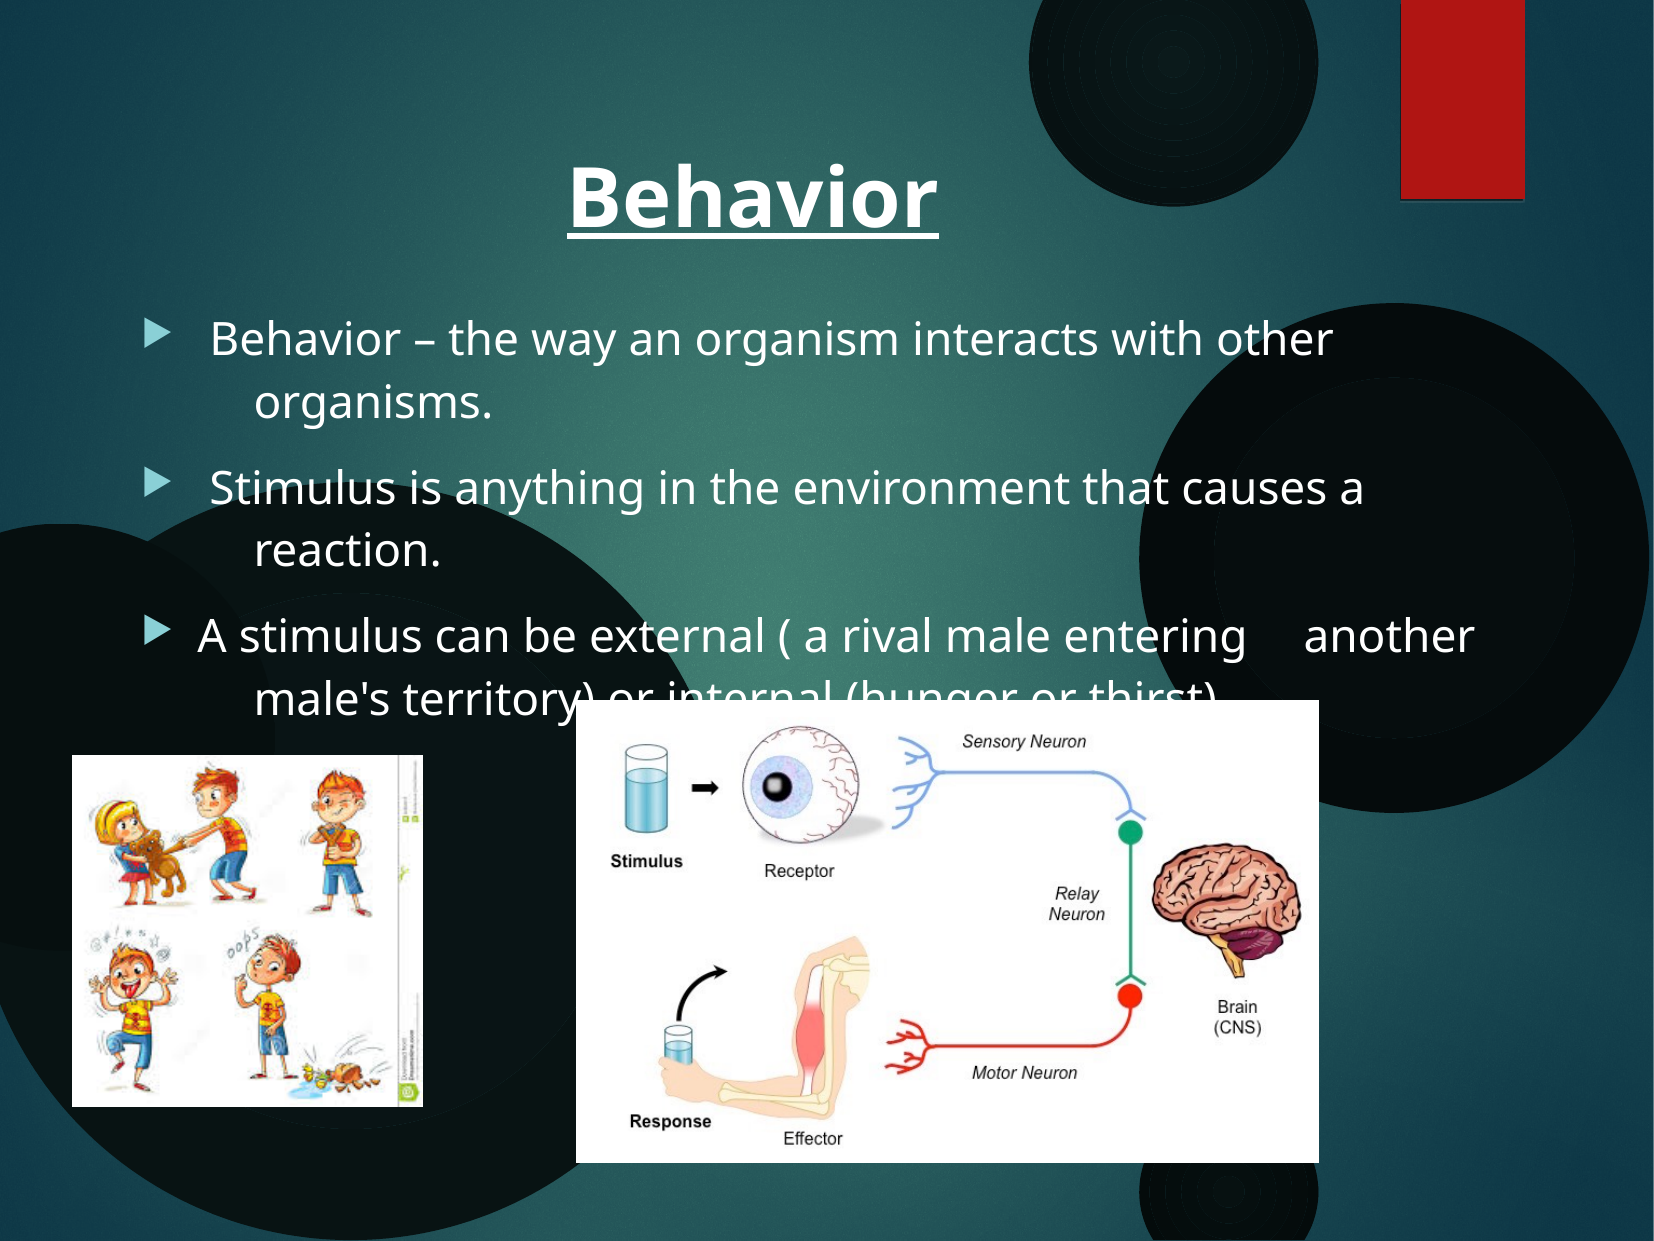

Behavior
# Behavior – the way an organism interacts with other organisms.
 Stimulus is anything in the environment that causes a reaction.
A stimulus can be external ( a rival male entering 	another male's territory) or internal (hunger or thirst)